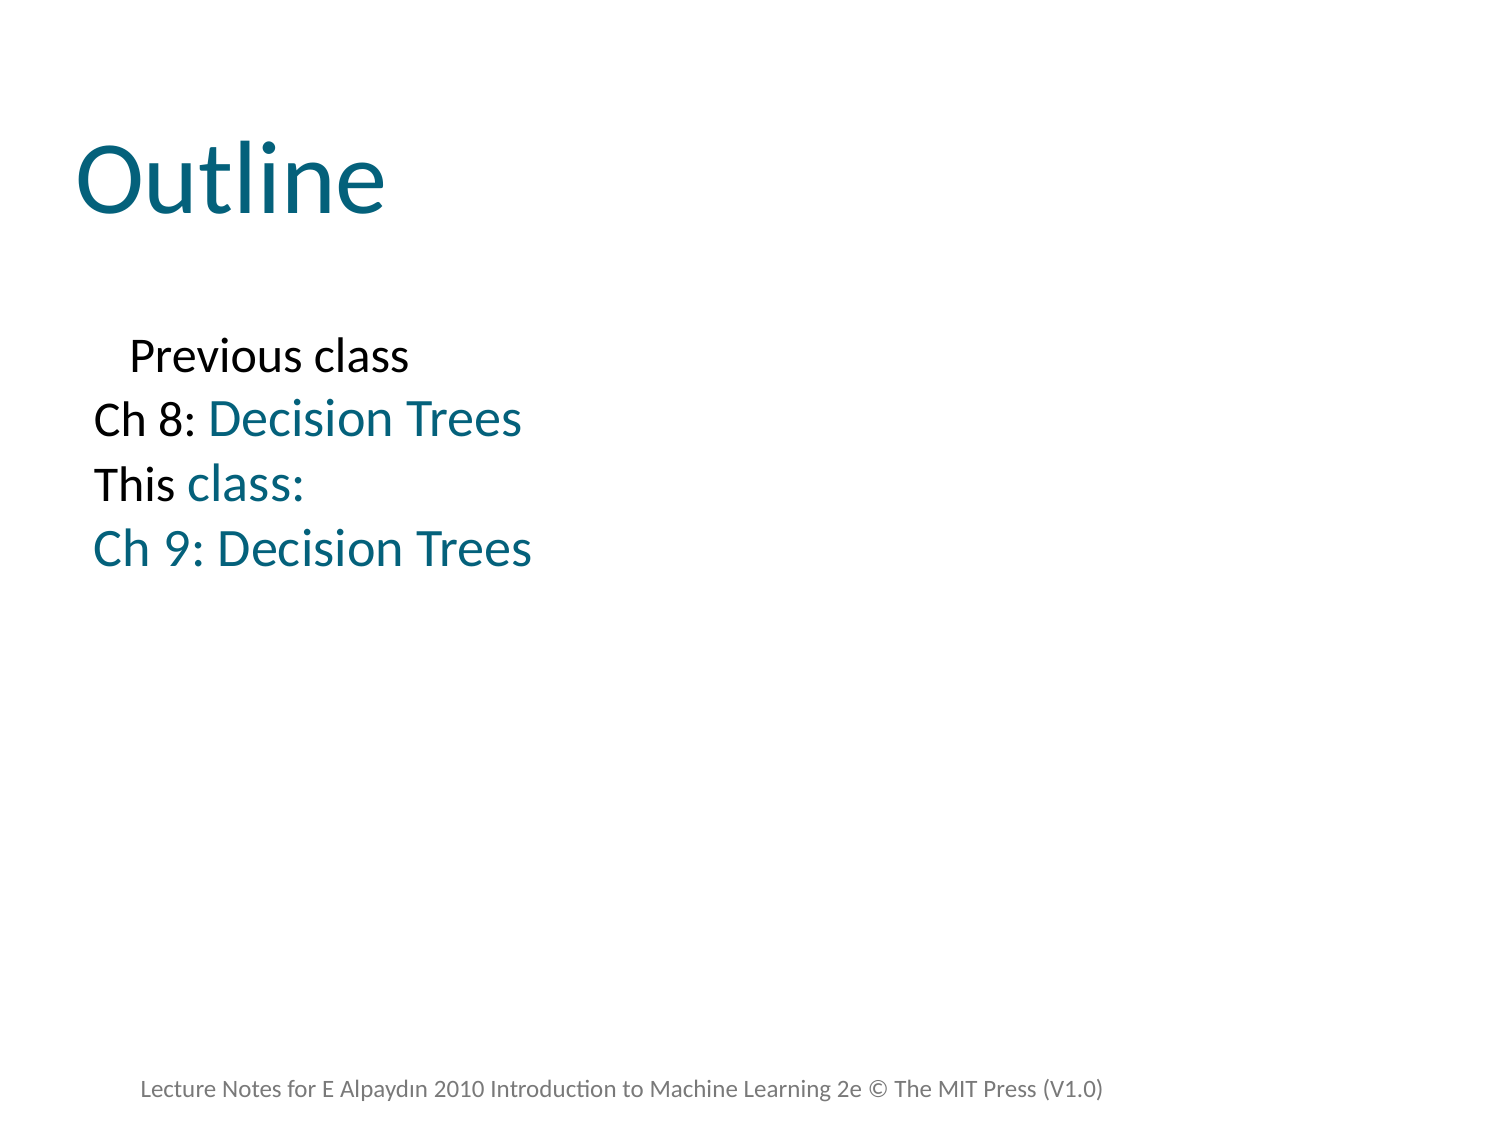

Outline
Previous class
Ch 8: Decision Trees
This class:
Ch 9: Decision Trees
Lecture Notes for E Alpaydın 2010 Introduction to Machine Learning 2e © The MIT Press (V1.0)